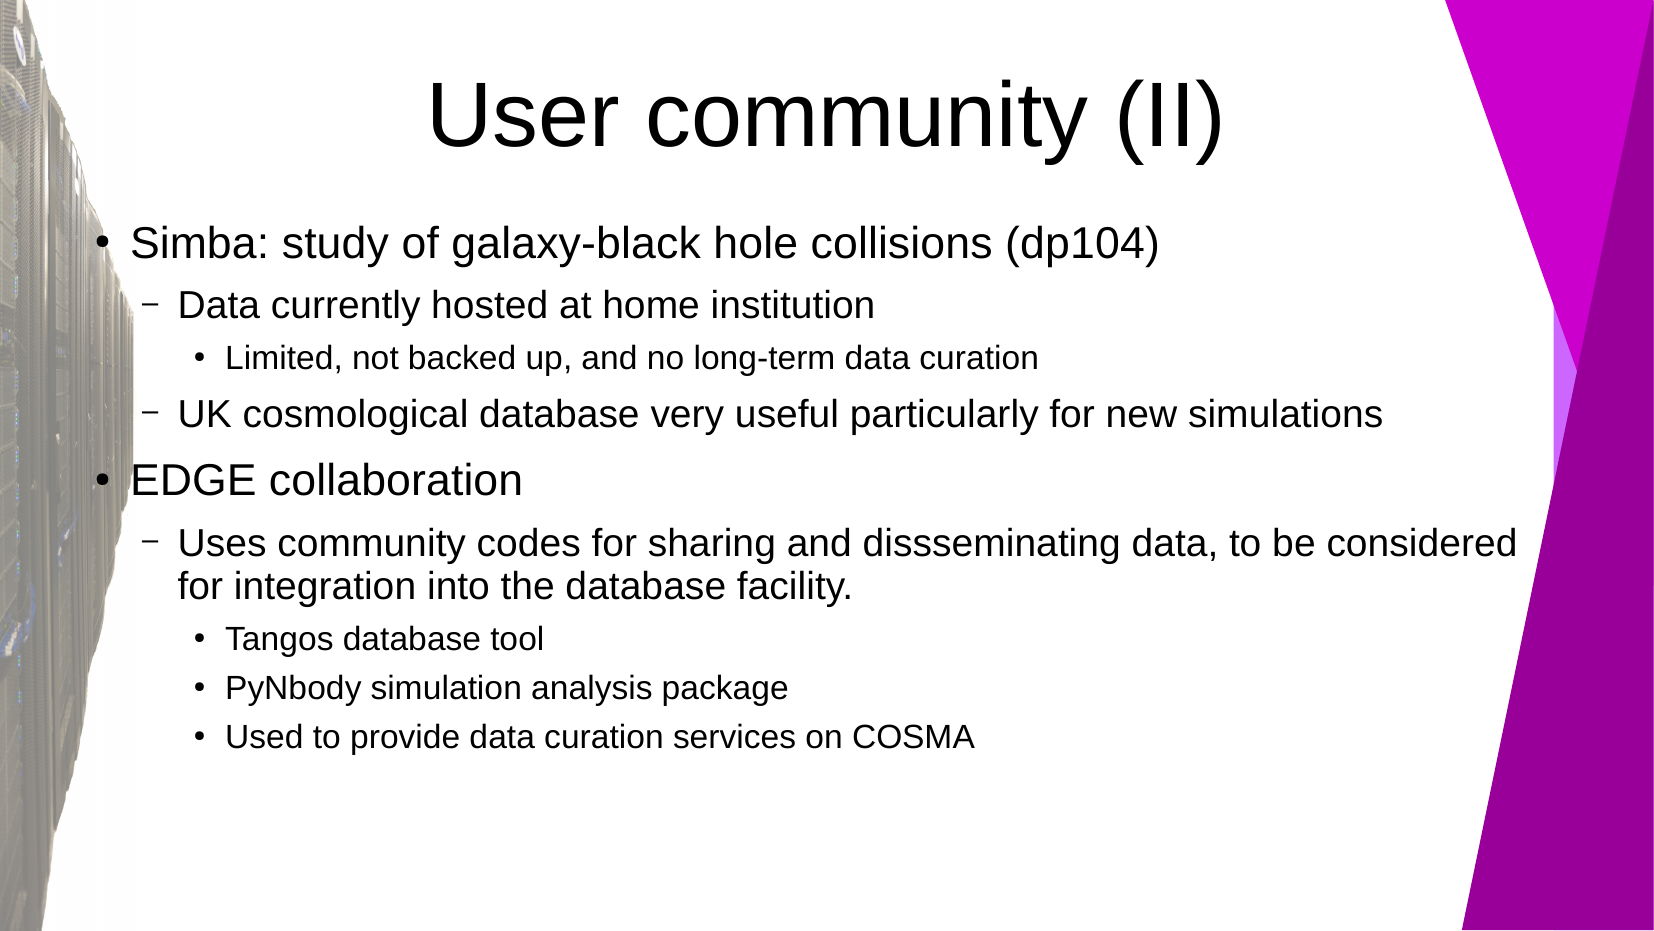

# User community (II)
Simba: study of galaxy-black hole collisions (dp104)
Data currently hosted at home institution
Limited, not backed up, and no long-term data curation
UK cosmological database very useful particularly for new simulations
EDGE collaboration
Uses community codes for sharing and dissseminating data, to be considered for integration into the database facility.
Tangos database tool
PyNbody simulation analysis package
Used to provide data curation services on COSMA